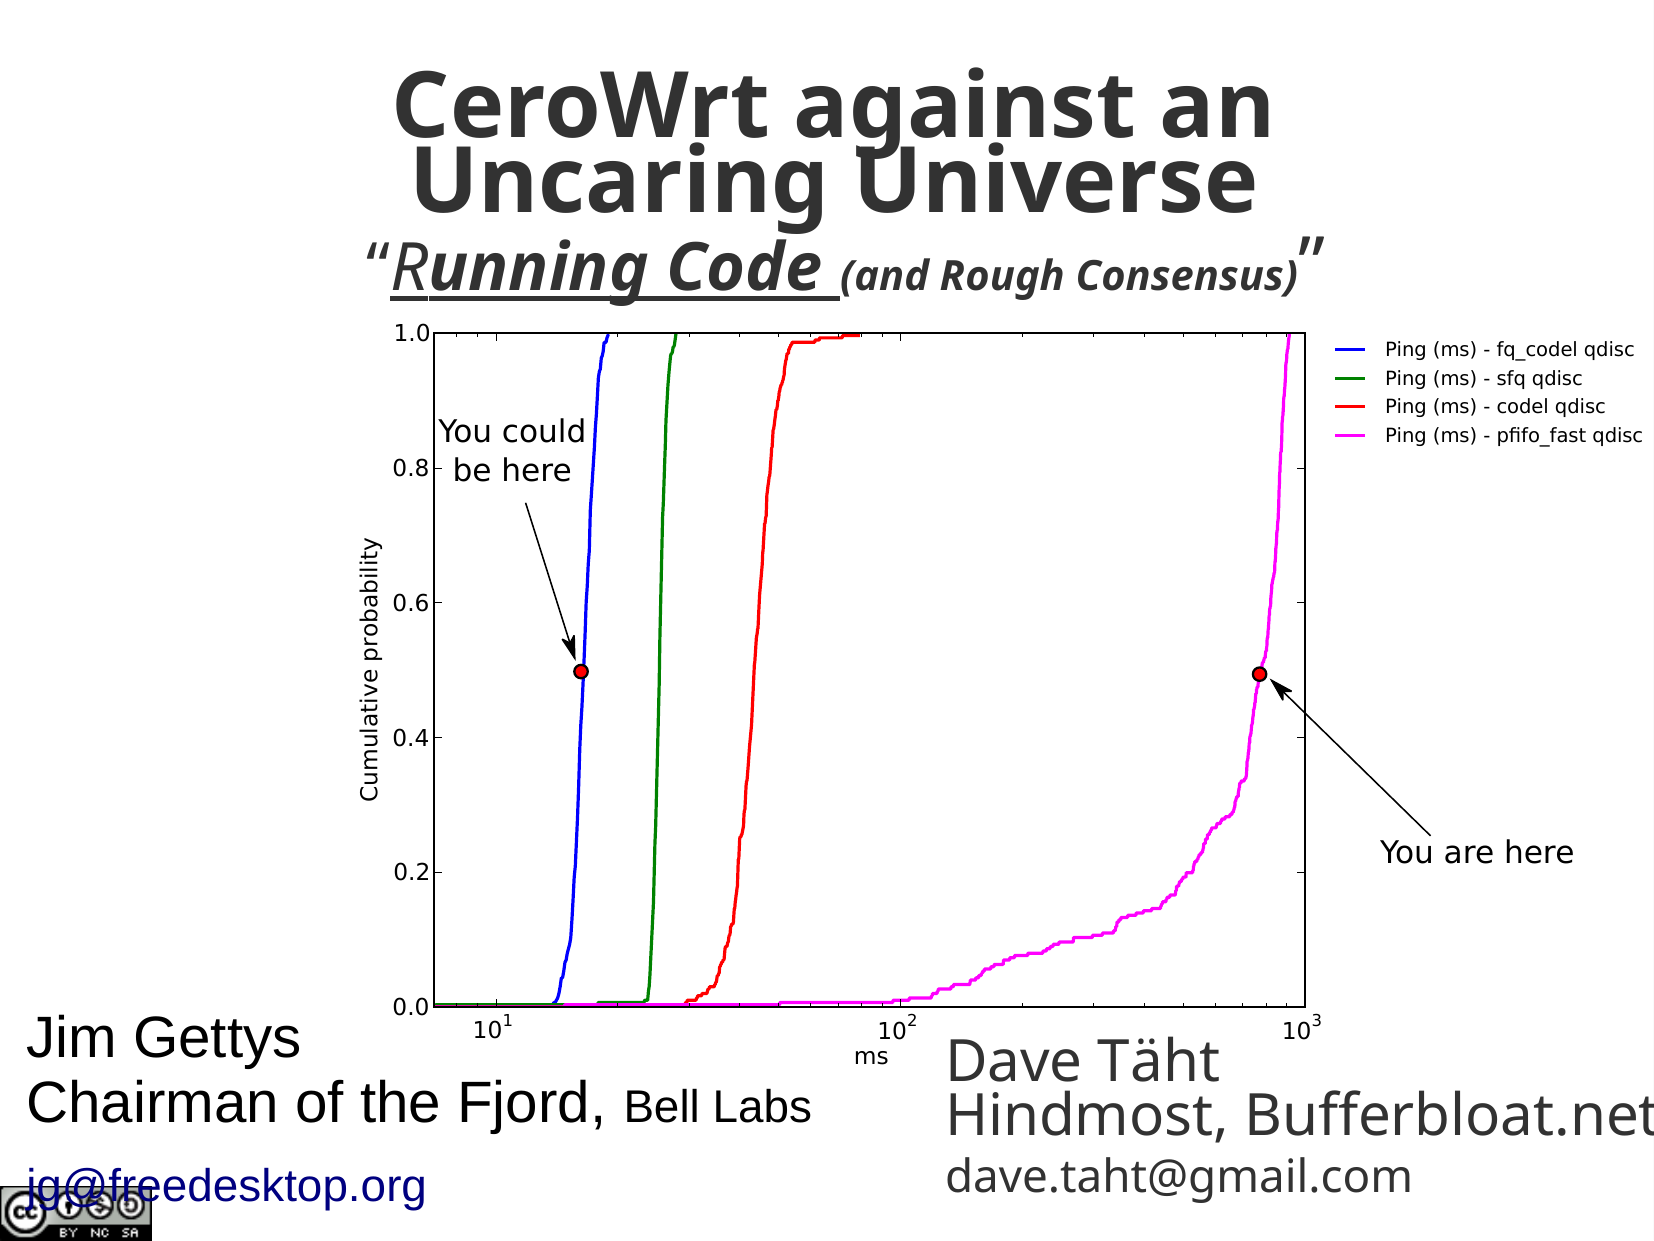

CeroWrt against an
Uncaring Universe
“Running Code (and Rough Consensus)”
Dave Täht
Hindmost, Bufferbloat.net
dave.taht@gmail.com
Jim Gettys
Chairman of the Fjord, Bell Labs
jg@freedesktop.org
#